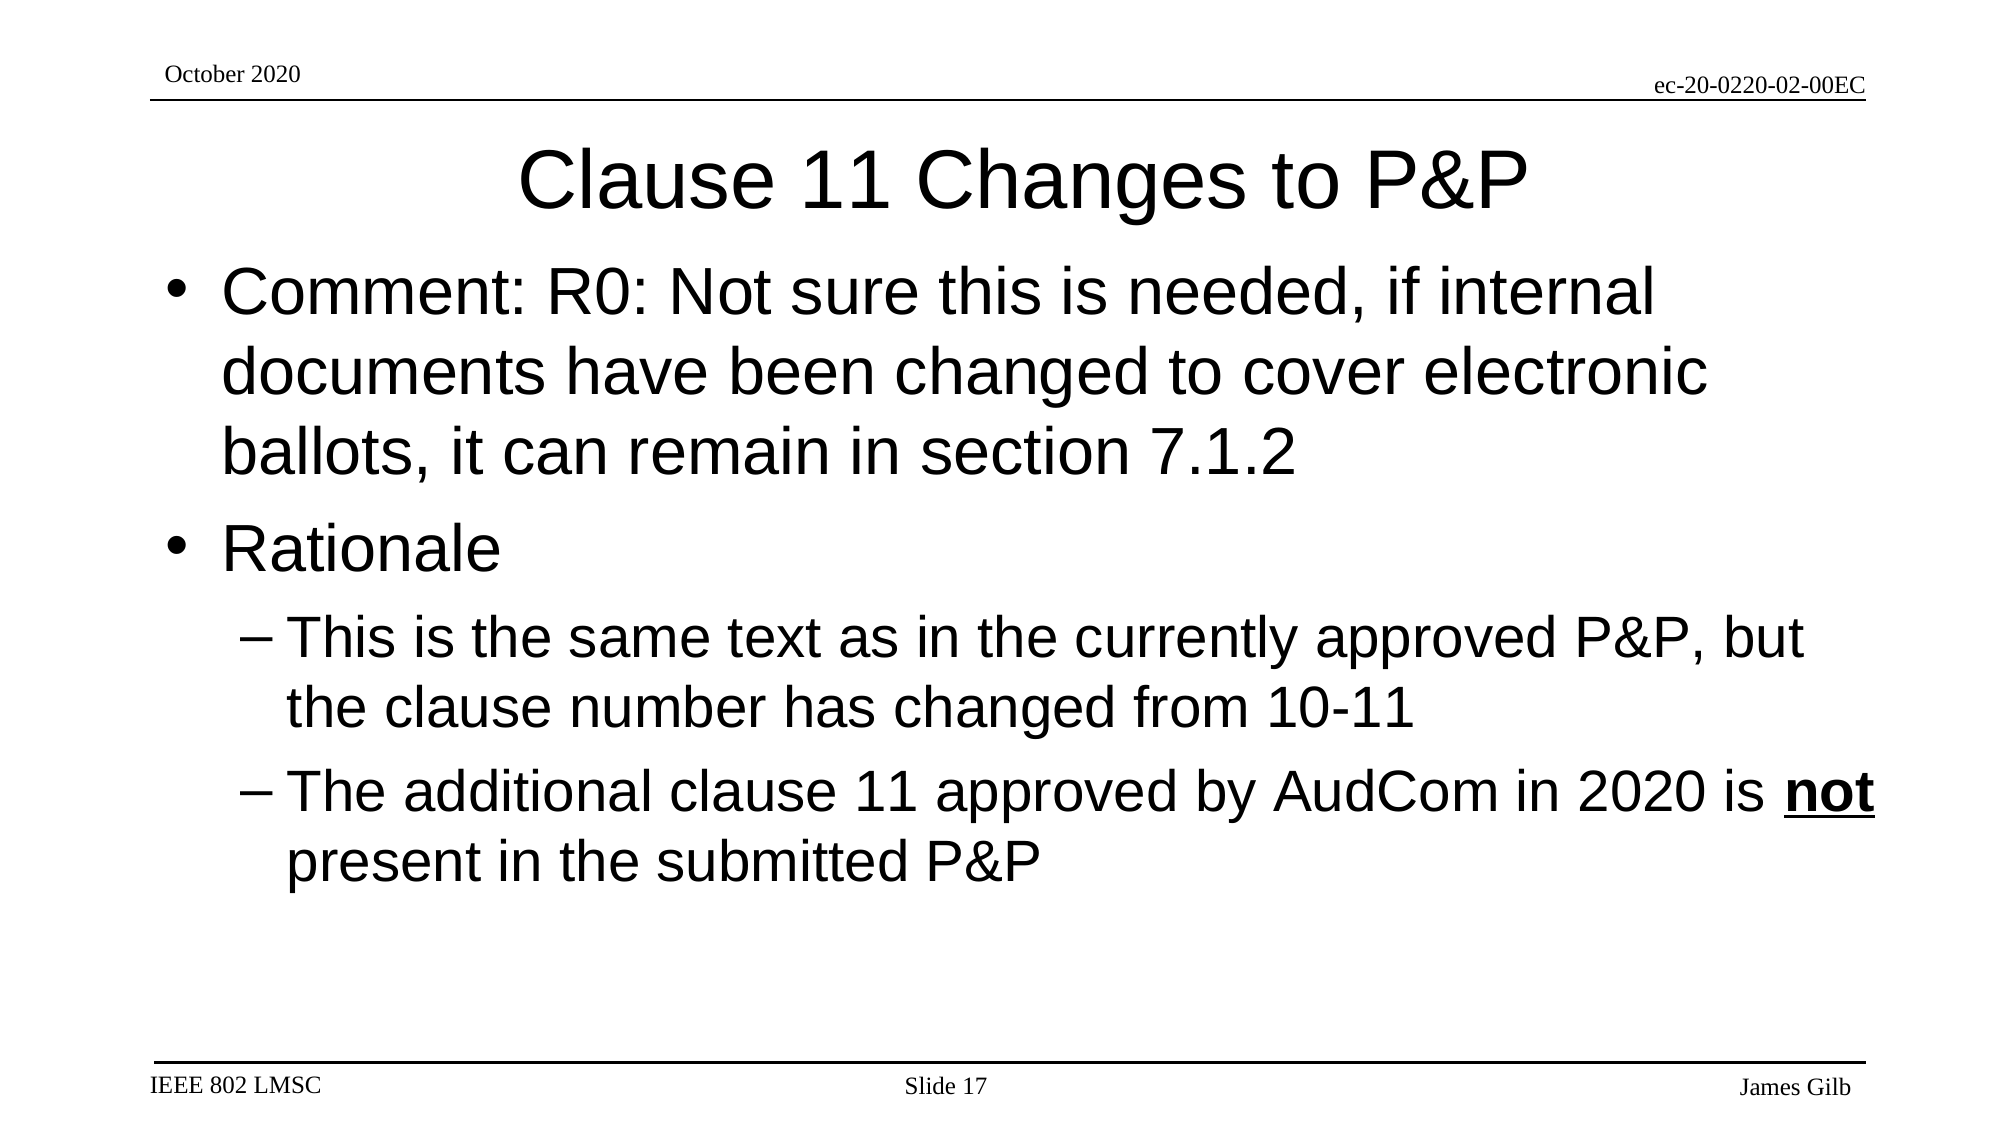

# Clause 11 Changes to P&P
Comment: R0: Not sure this is needed, if internal documents have been changed to cover electronic ballots, it can remain in section 7.1.2
Rationale
This is the same text as in the currently approved P&P, but the clause number has changed from 10-11
The additional clause 11 approved by AudCom in 2020 is not present in the submitted P&P
17